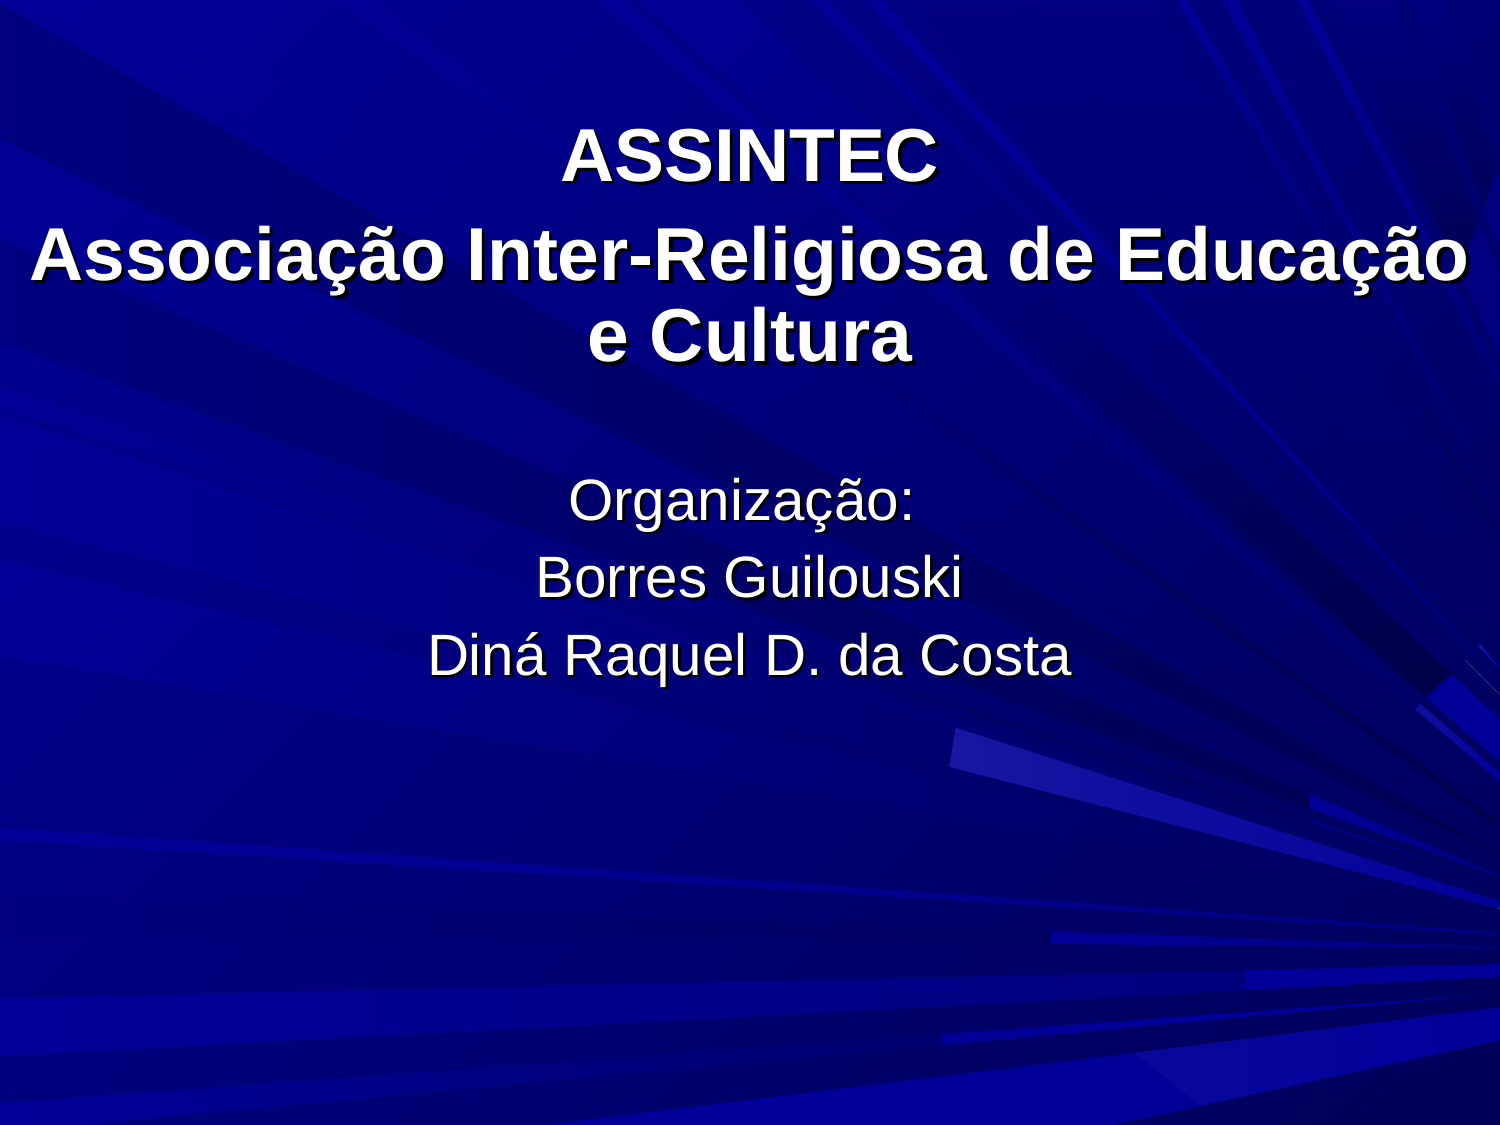

ASSINTEC
Associação Inter-Religiosa de Educação e Cultura
Organização:
Borres Guilouski
Diná Raquel D. da Costa